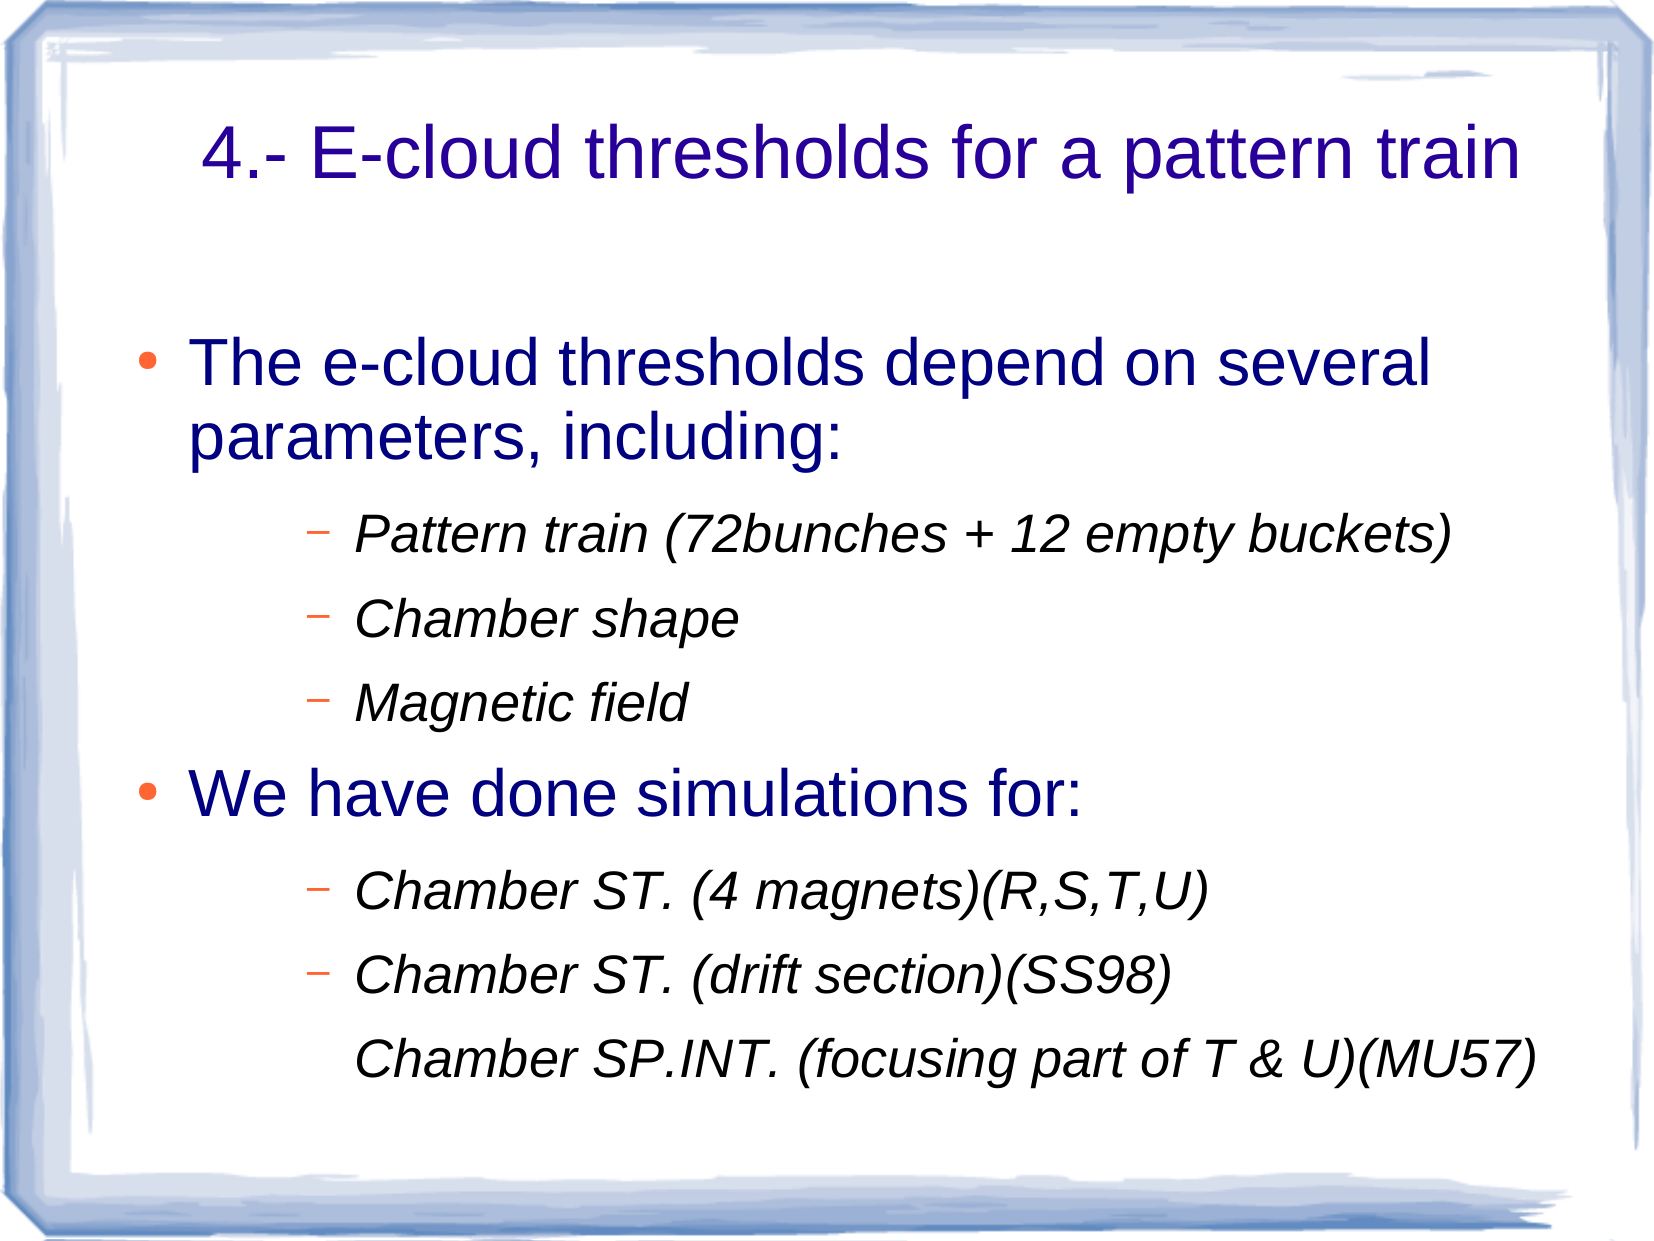

# 4.- E-cloud thresholds for a pattern train
The e-cloud thresholds depend on several parameters, including:
Pattern train (72bunches + 12 empty buckets)
Chamber shape
Magnetic field
We have done simulations for:
Chamber ST. (4 magnets)(R,S,T,U)
Chamber ST. (drift section)(SS98)
Chamber SP.INT. (focusing part of T & U)(MU57)